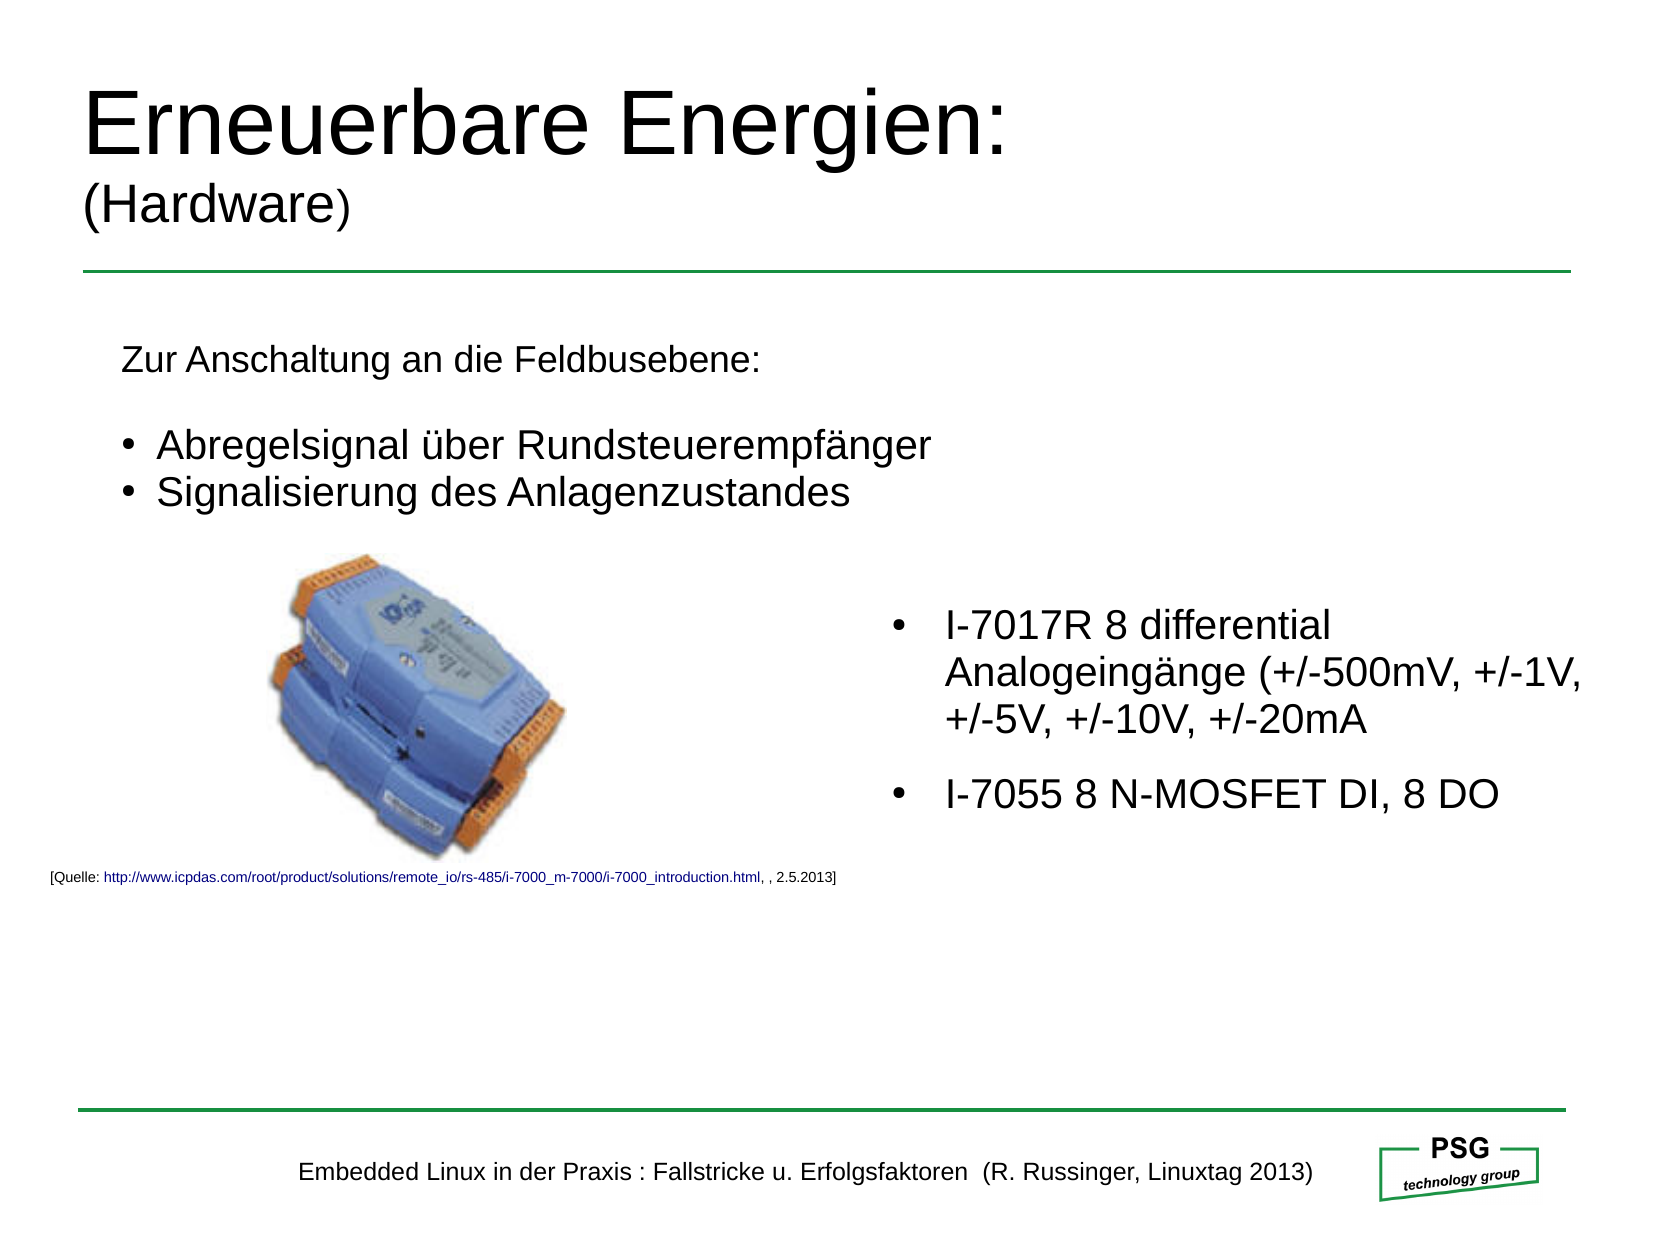

# Erneuerbare Energien: (Hardware)
Zur Anschaltung an die Feldbusebene:
Abregelsignal über Rundsteuerempfänger
Signalisierung des Anlagenzustandes
I-7017R 8 differential Analogeingänge (+/-500mV, +/-1V, +/-5V, +/-10V, +/-20mA
I-7055 8 N-MOSFET DI, 8 DO
[Quelle: http://www.icpdas.com/root/product/solutions/remote_io/rs-485/i-7000_m-7000/i-7000_introduction.html, , 2.5.2013]